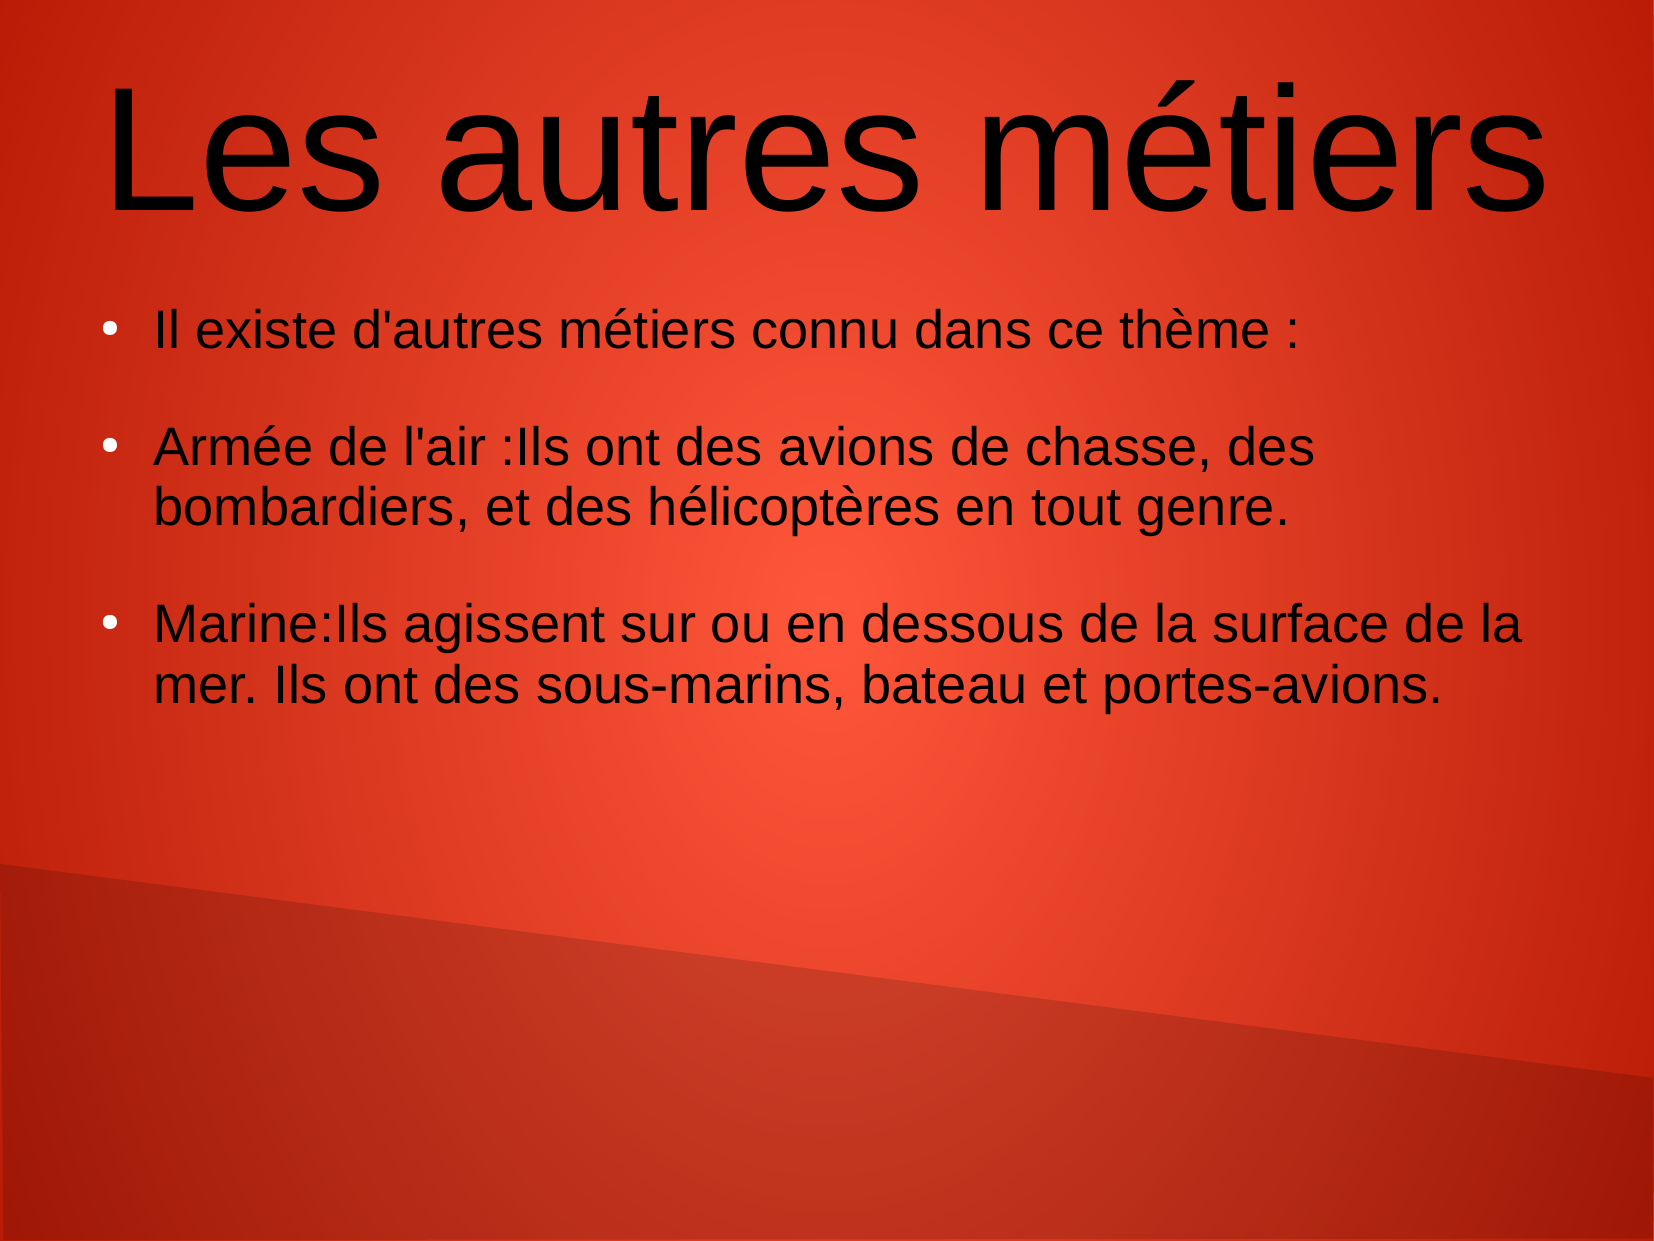

# Les autres métiers
Il existe d'autres métiers connu dans ce thème :
Armée de l'air :Ils ont des avions de chasse, des bombardiers, et des hélicoptères en tout genre.
Marine:Ils agissent sur ou en dessous de la surface de la mer. Ils ont des sous-marins, bateau et portes-avions.